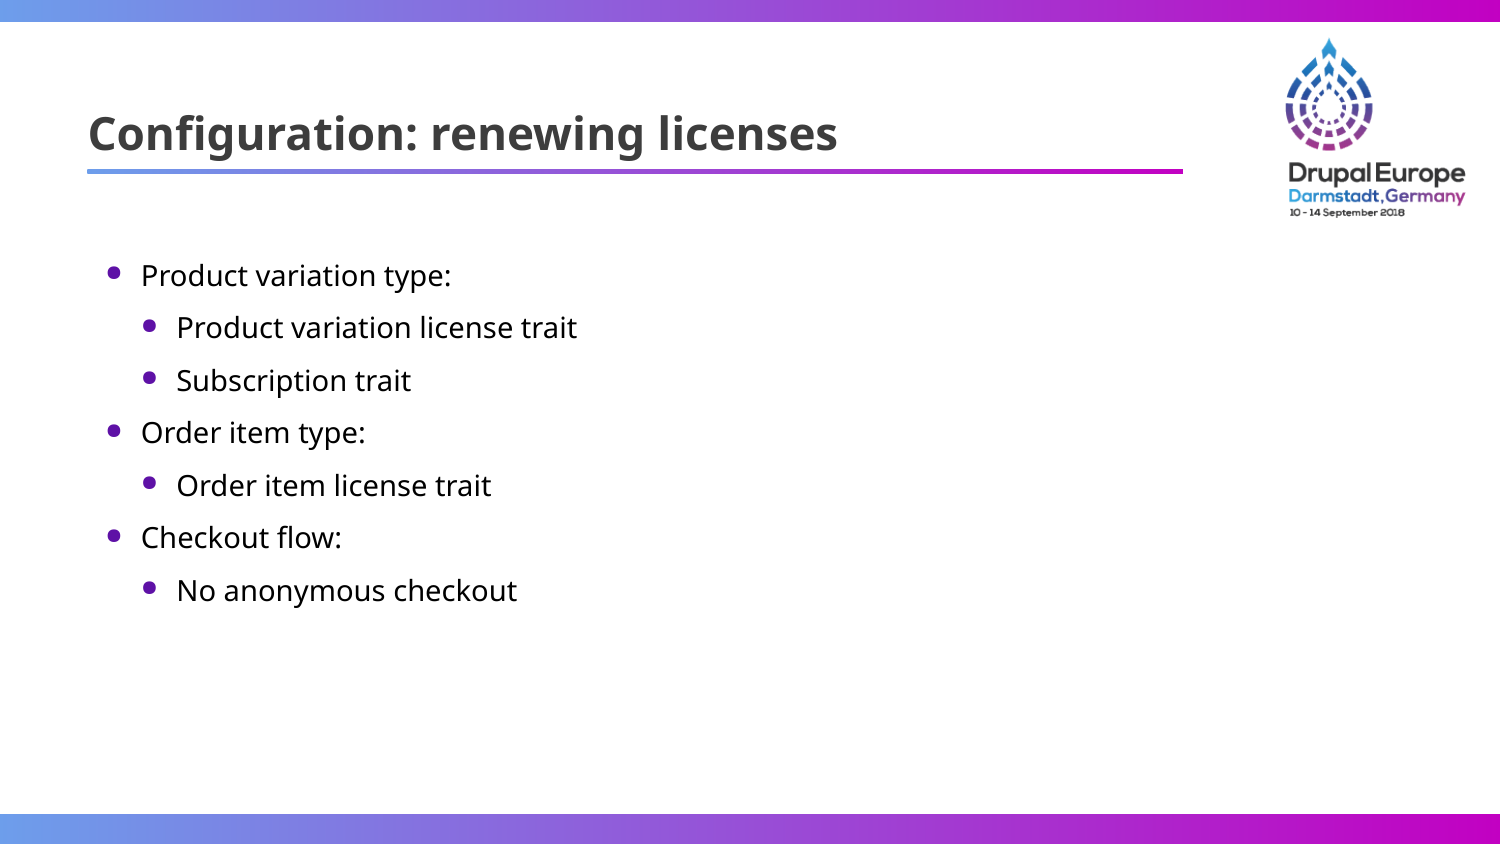

Configuration: renewing licenses
Product variation type:
Product variation license trait
Subscription trait
Order item type:
Order item license trait
Checkout flow:
No anonymous checkout